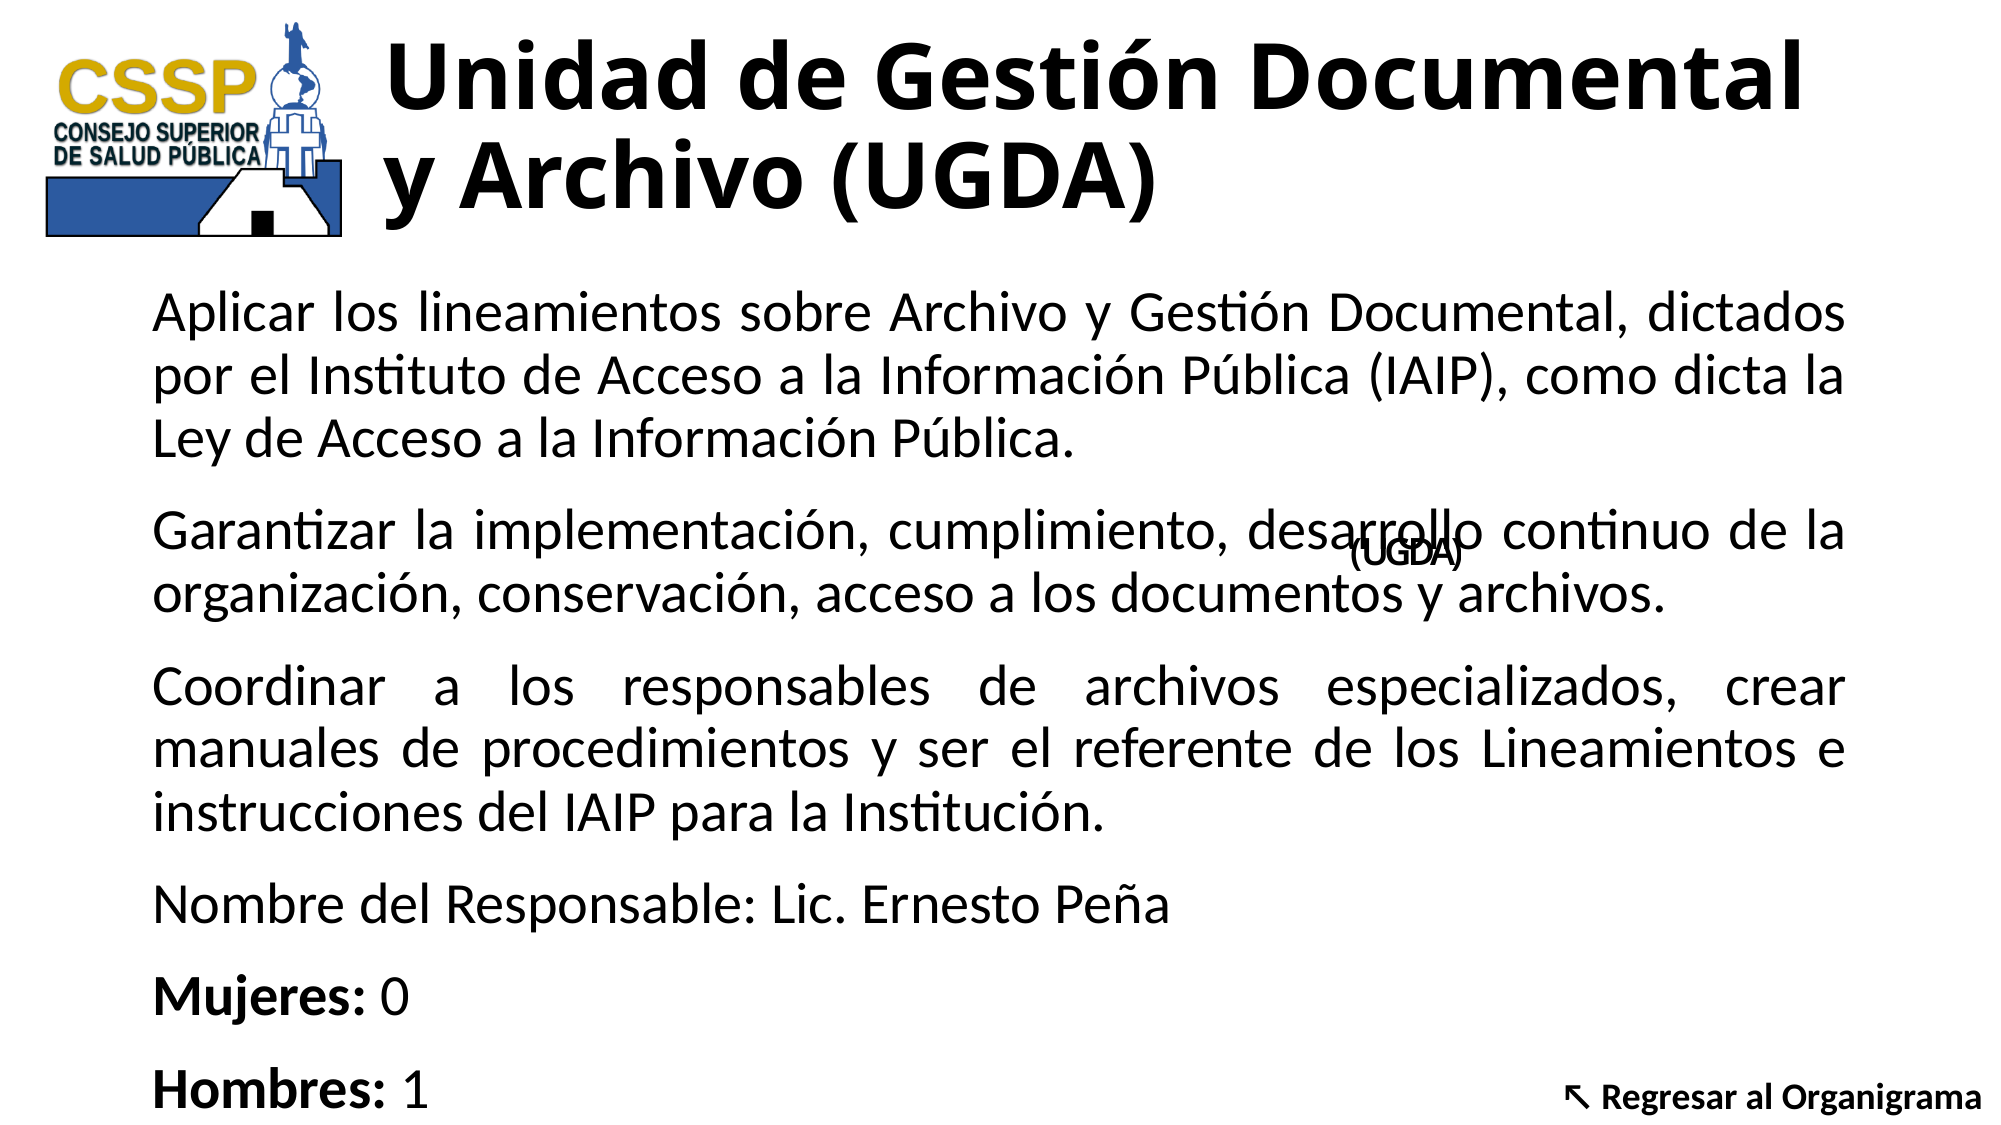

# Unidad de Gestión Documental y Archivo (UGDA)
Aplicar los lineamientos sobre Archivo y Gestión Documental, dictados por el Instituto de Acceso a la Información Pública (IAIP), como dicta la Ley de Acceso a la Información Pública.
Garantizar la implementación, cumplimiento, desarrollo continuo de la organización, conservación, acceso a los documentos y archivos.
Coordinar a los responsables de archivos especializados, crear manuales de procedimientos y ser el referente de los Lineamientos e instrucciones del IAIP para la Institución.
Nombre del Responsable: Lic. Ernesto Peña
Mujeres: 0
Hombres: 1
Total de empleados: 1
↖ Regresar al Organigrama